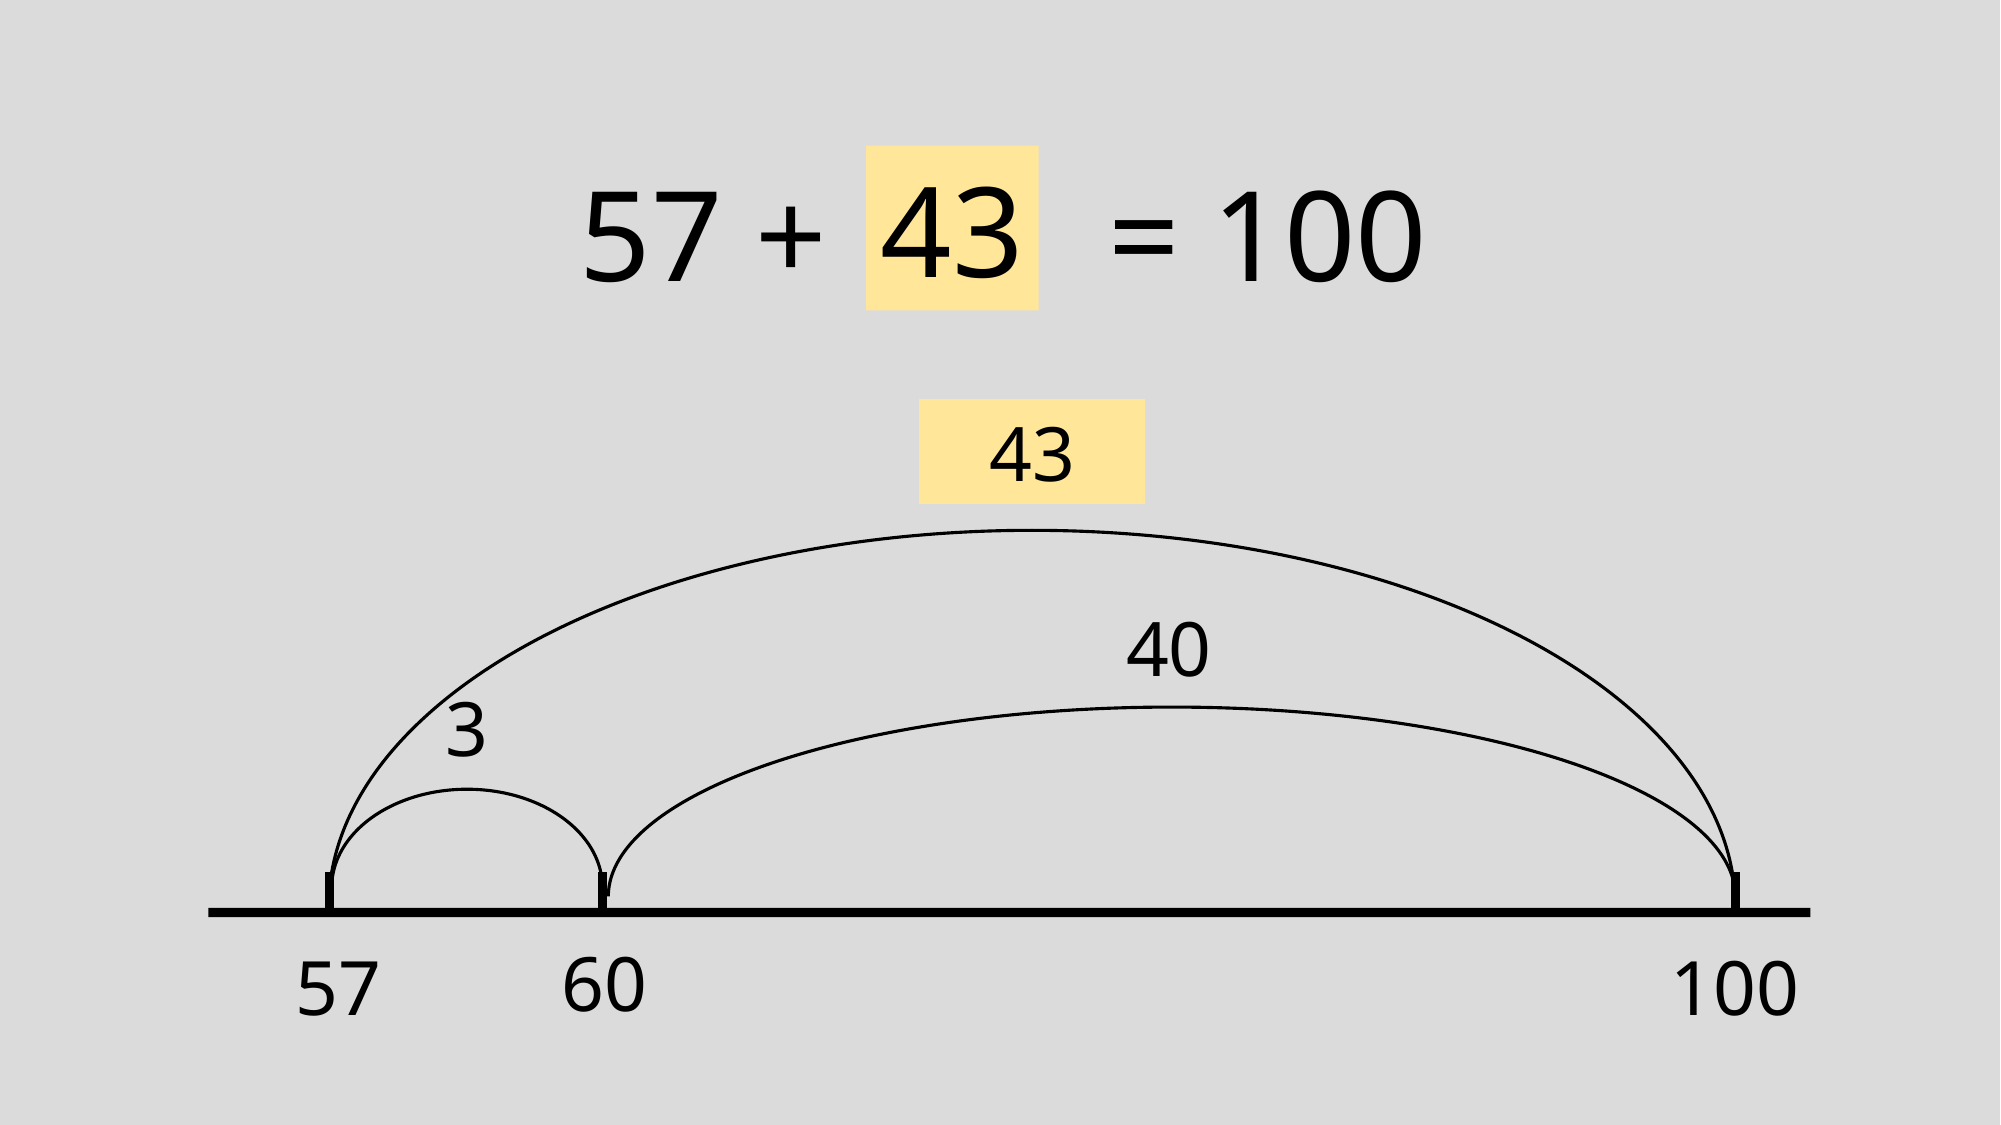

43
57 + ? = 100
43
40
3
60
57
100